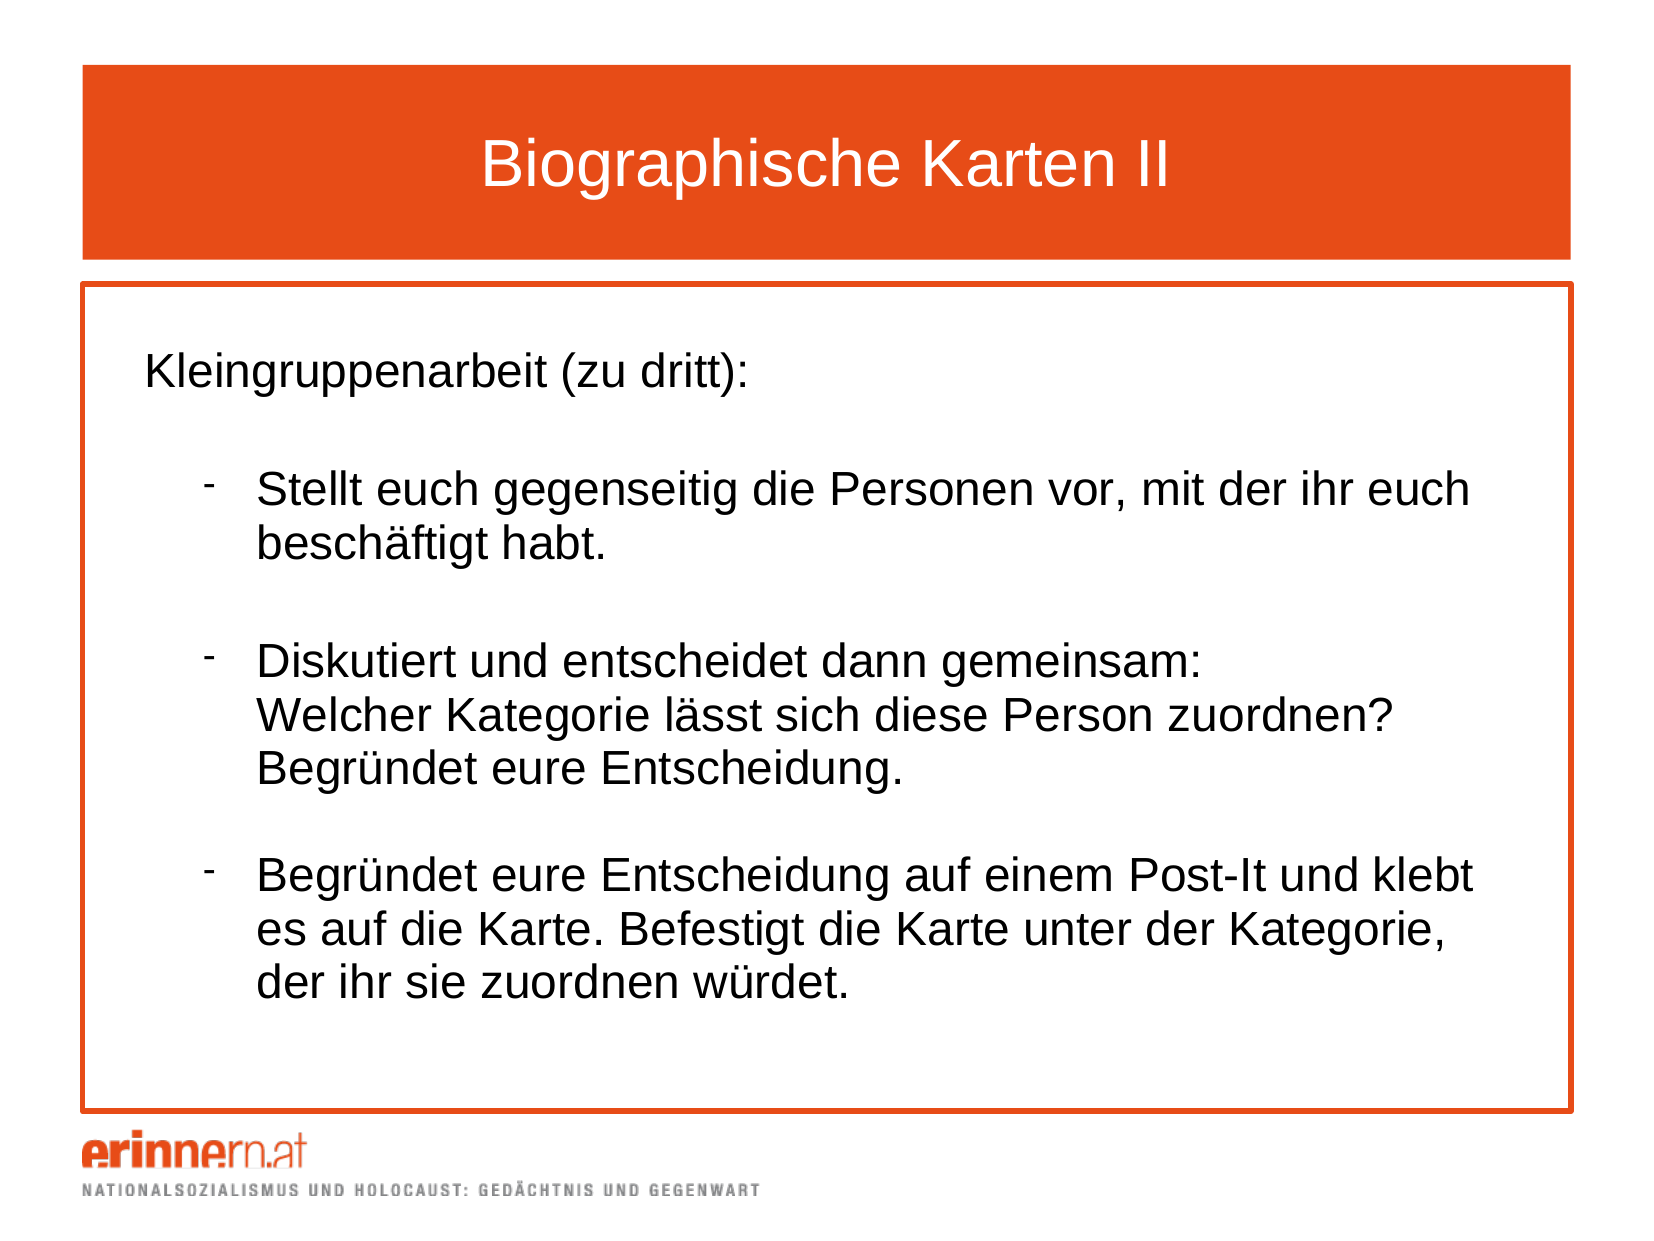

# Biographische Karten II
Kleingruppenarbeit (zu dritt):
Stellt euch gegenseitig die Personen vor, mit der ihr euch beschäftigt habt.
Diskutiert und entscheidet dann gemeinsam:
Welcher Kategorie lässt sich diese Person zuordnen? Begründet eure Entscheidung.
Begründet eure Entscheidung auf einem Post-It und klebt es auf die Karte. Befestigt die Karte unter der Kategorie, der ihr sie zuordnen würdet.